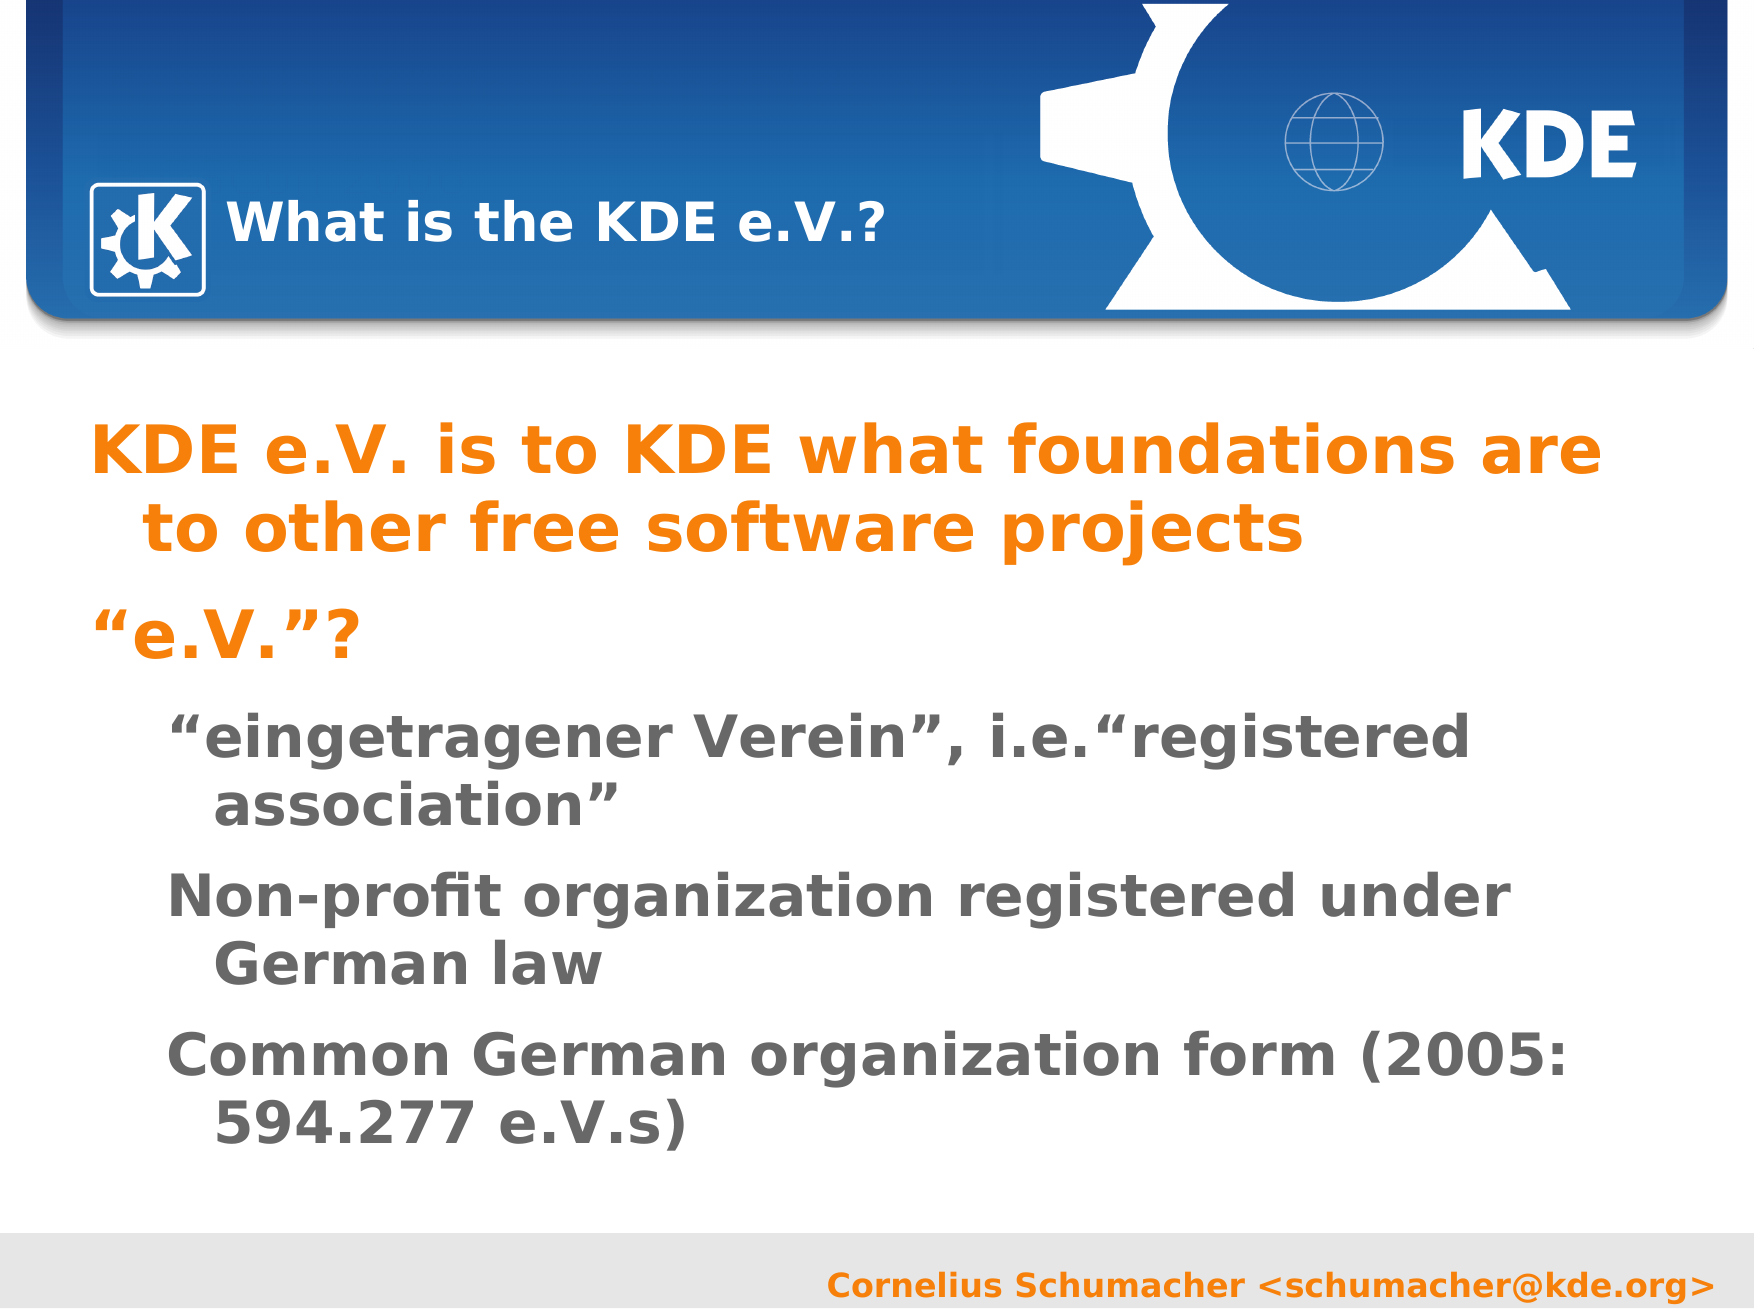

# What is the KDE e.V.?
KDE e.V. is to KDE what foundations are to other free software projects
“e.V.”?
“eingetragener Verein”, i.e.“registered association”
Non-profit organization registered under German law
Common German organization form (2005: 594.277 e.V.s)